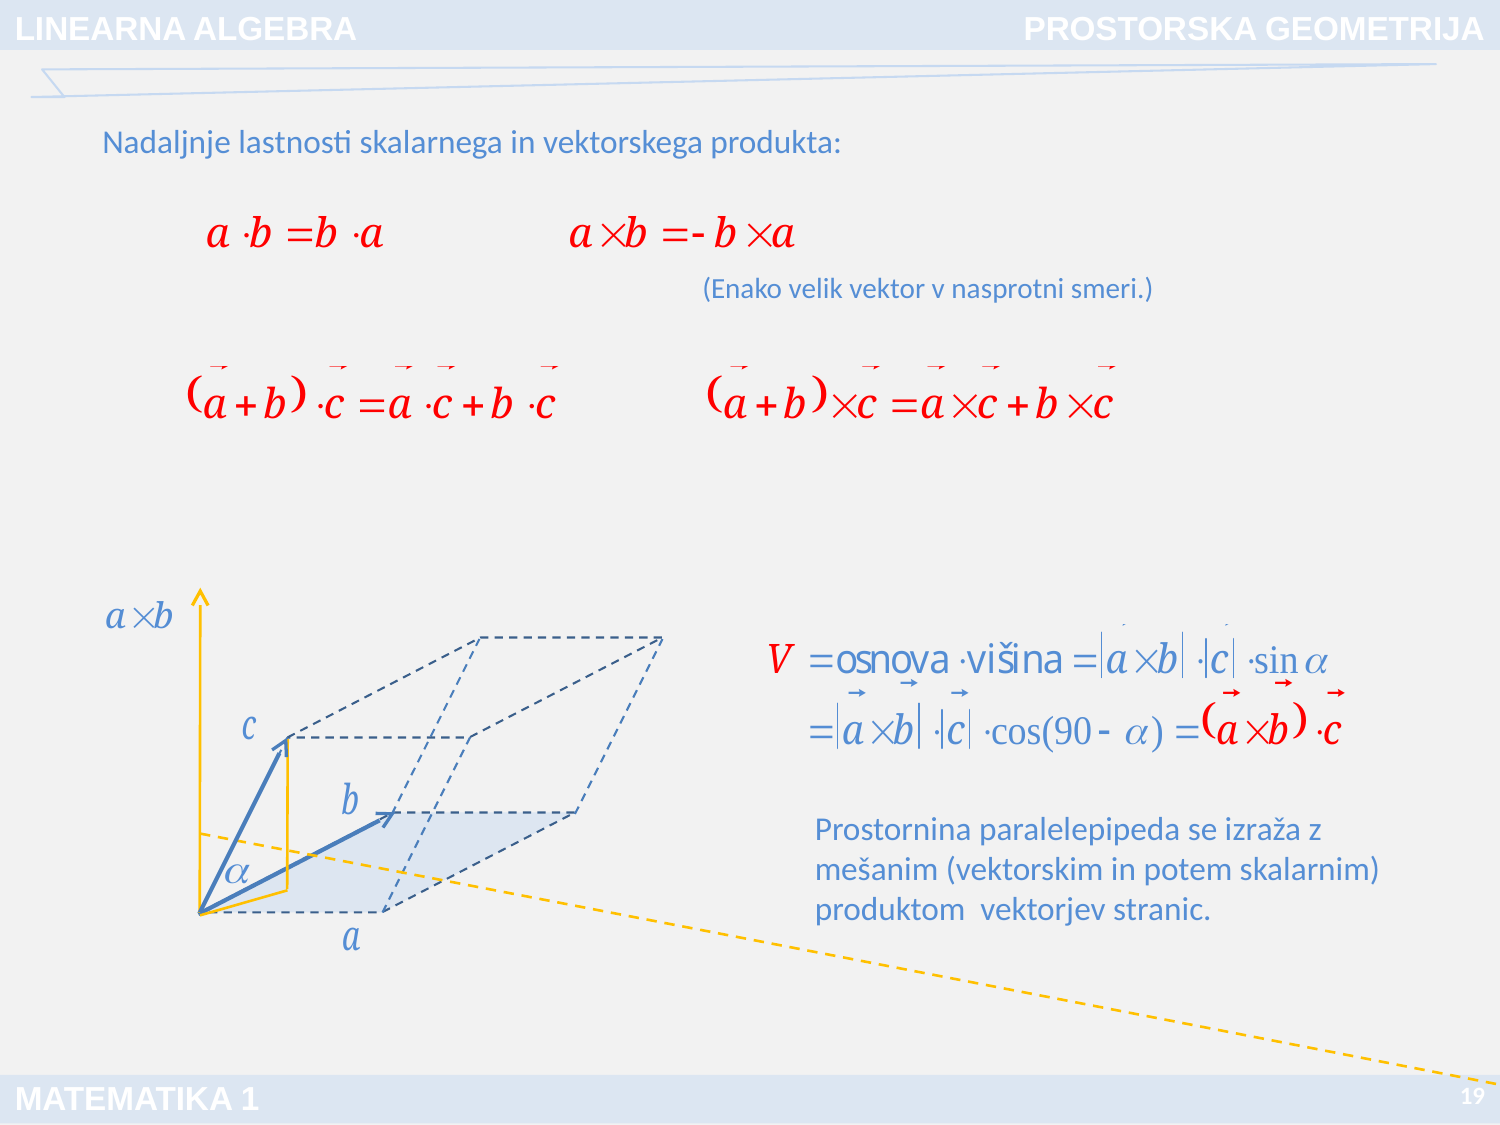

LINEARNA ALGEBRA
PROSTORSKA GEOMETRIJA
Nadaljnje lastnosti skalarnega in vektorskega produkta:
(Enako velik vektor v nasprotni smeri.)
Prostornina paralelepipeda se izraža z mešanim (vektorskim in potem skalarnim) produktom vektorjev stranic.
MATEMATIKA 1